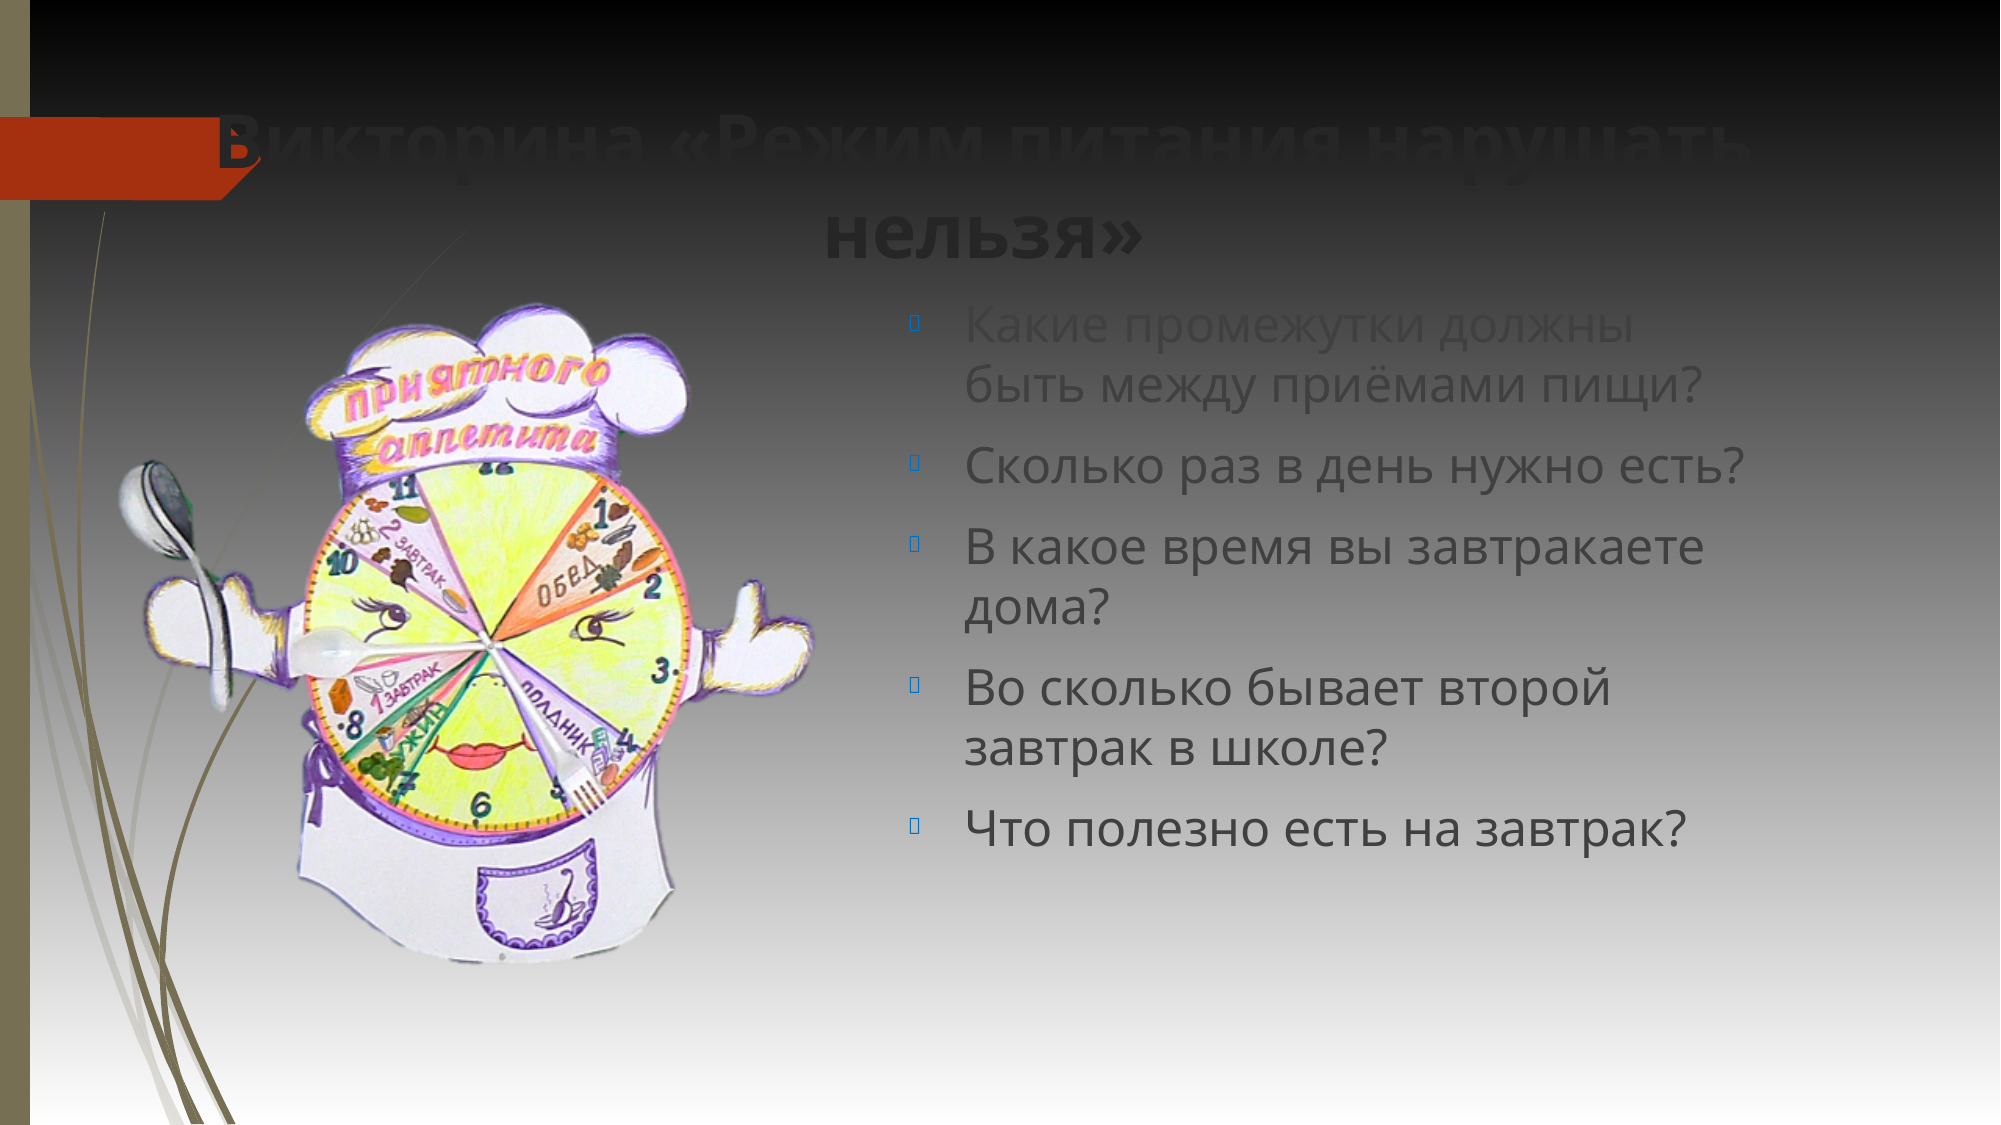

# Викторина «Режим питания нарушать нельзя»
Какие промежутки должны быть между приёмами пищи?
Сколько раз в день нужно есть?
В какое время вы завтракаете дома?
Во сколько бывает второй завтрак в школе?
Что полезно есть на завтрак?